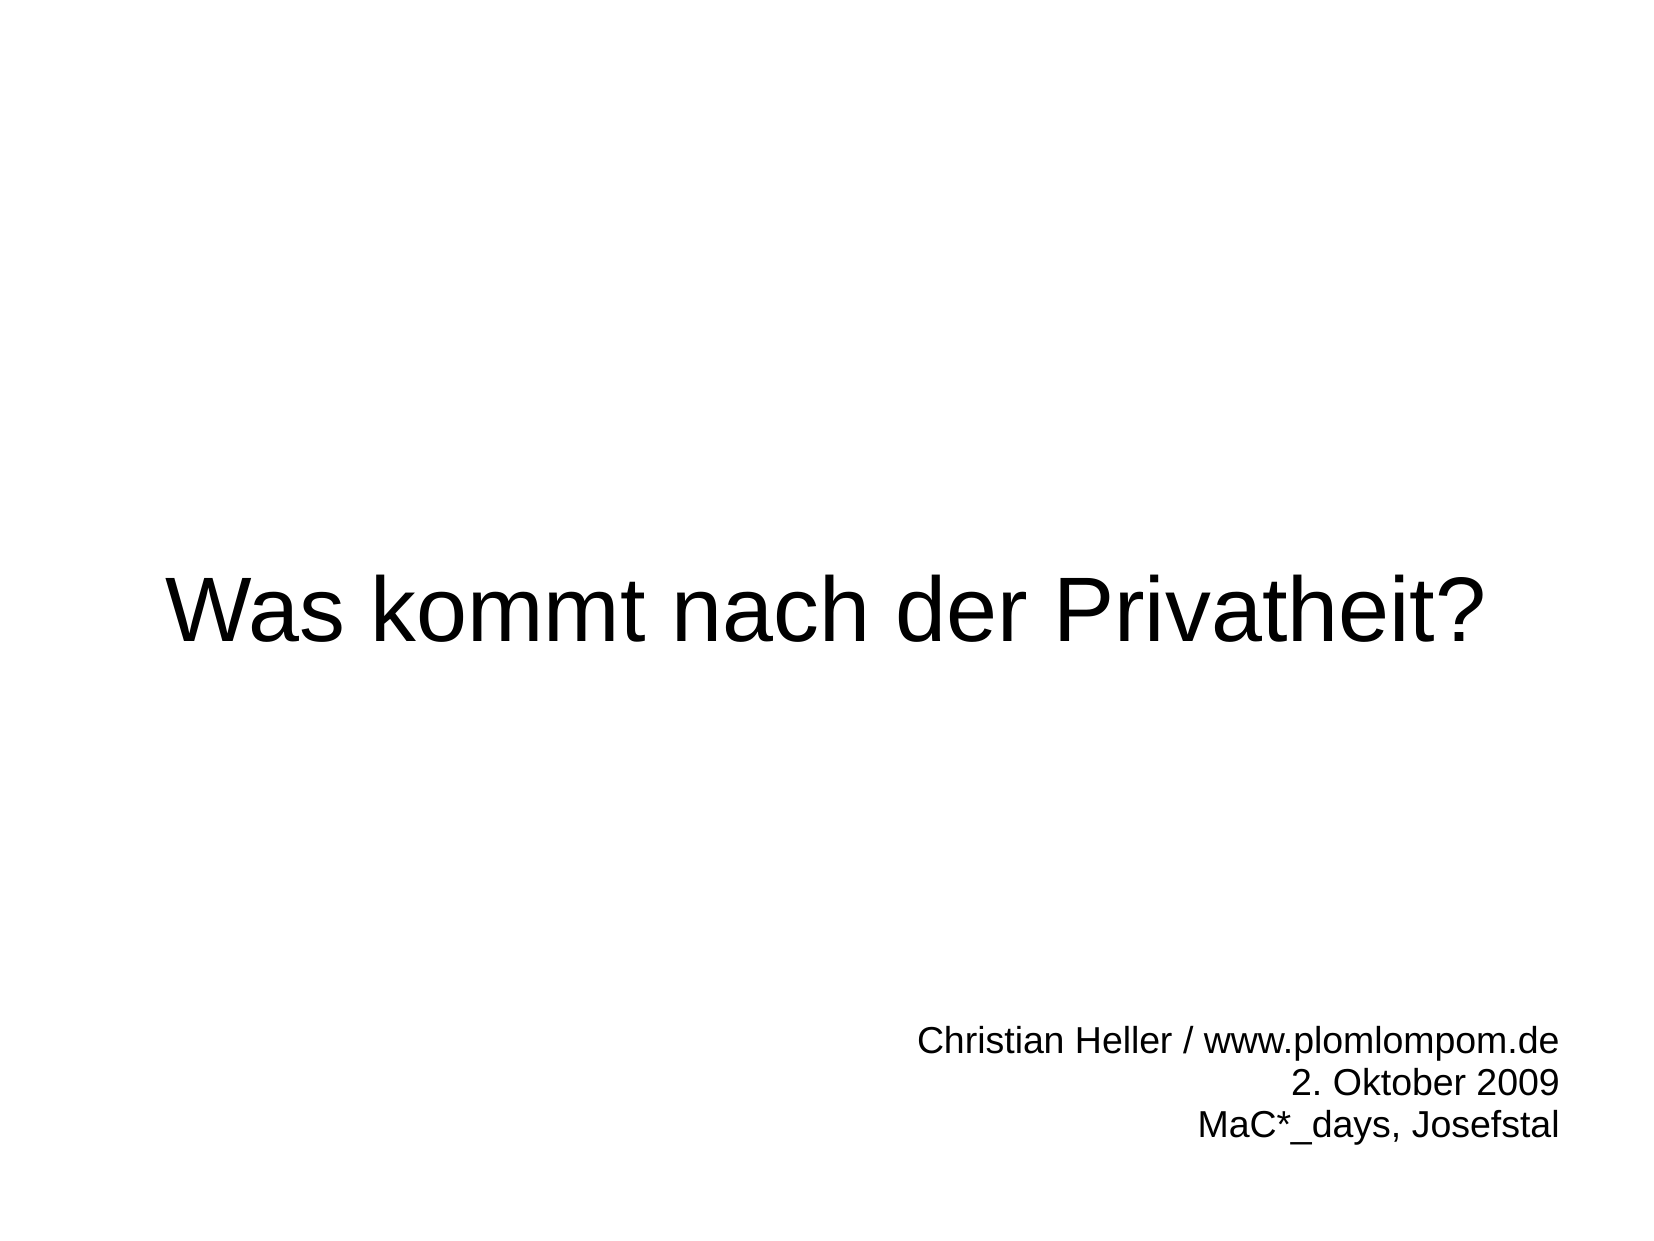

# Was kommt nach der Privatheit?
Christian Heller / www.plomlompom.de
2. Oktober 2009
MaC*_days, Josefstal